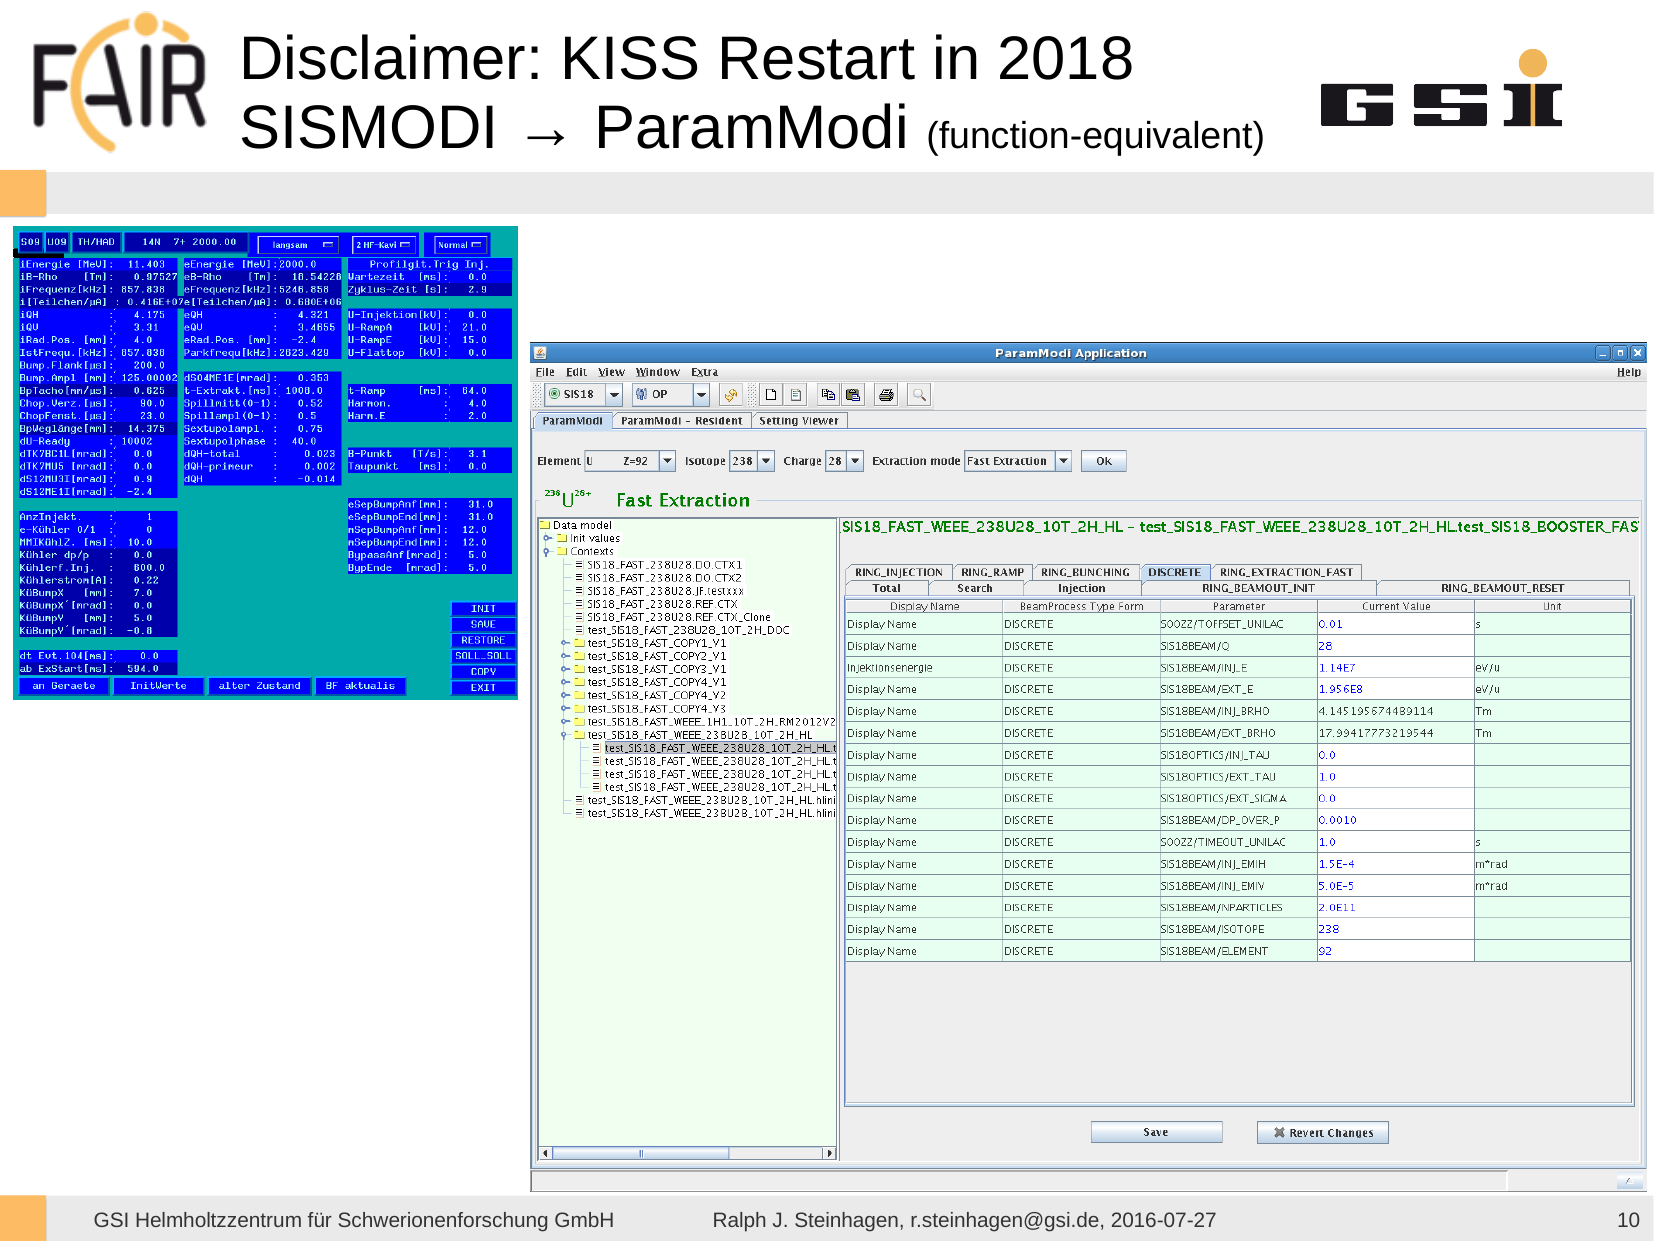

# Disclaimer: KISS Restart in 2018 SISMODI → ParamModi (function-equivalent)